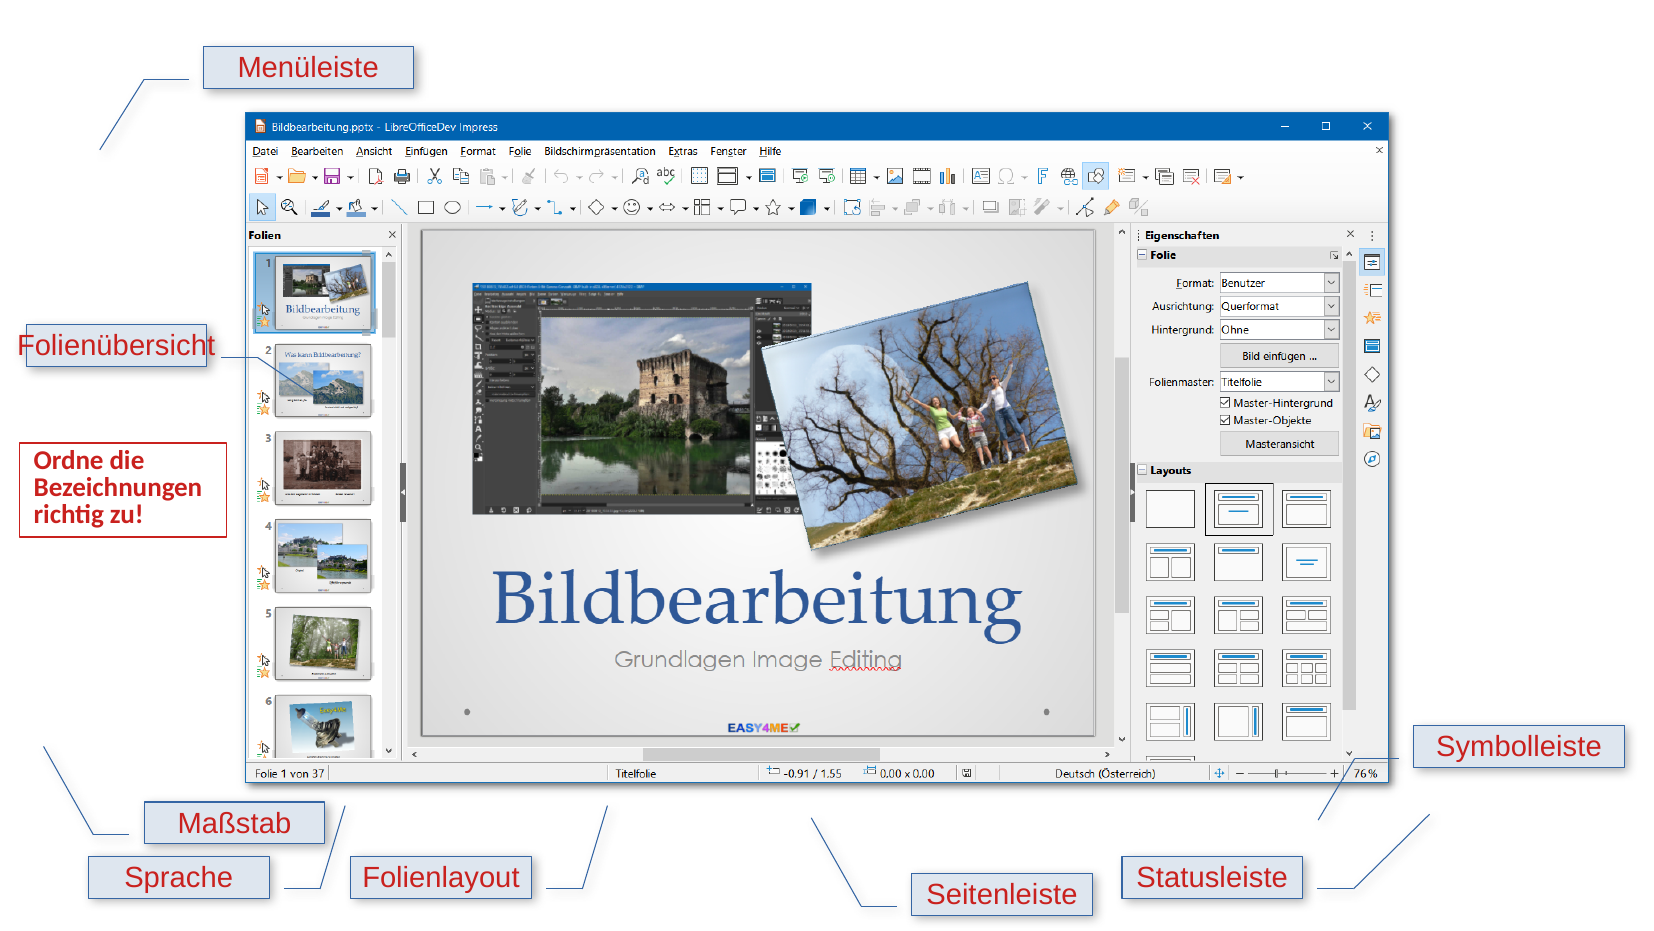

Menüleiste
Folienübersicht
Ordne die Bezeichnungen richtig zu!
Symbolleiste
Maßstab
Sprache
Folienlayout
Statusleiste
Seitenleiste